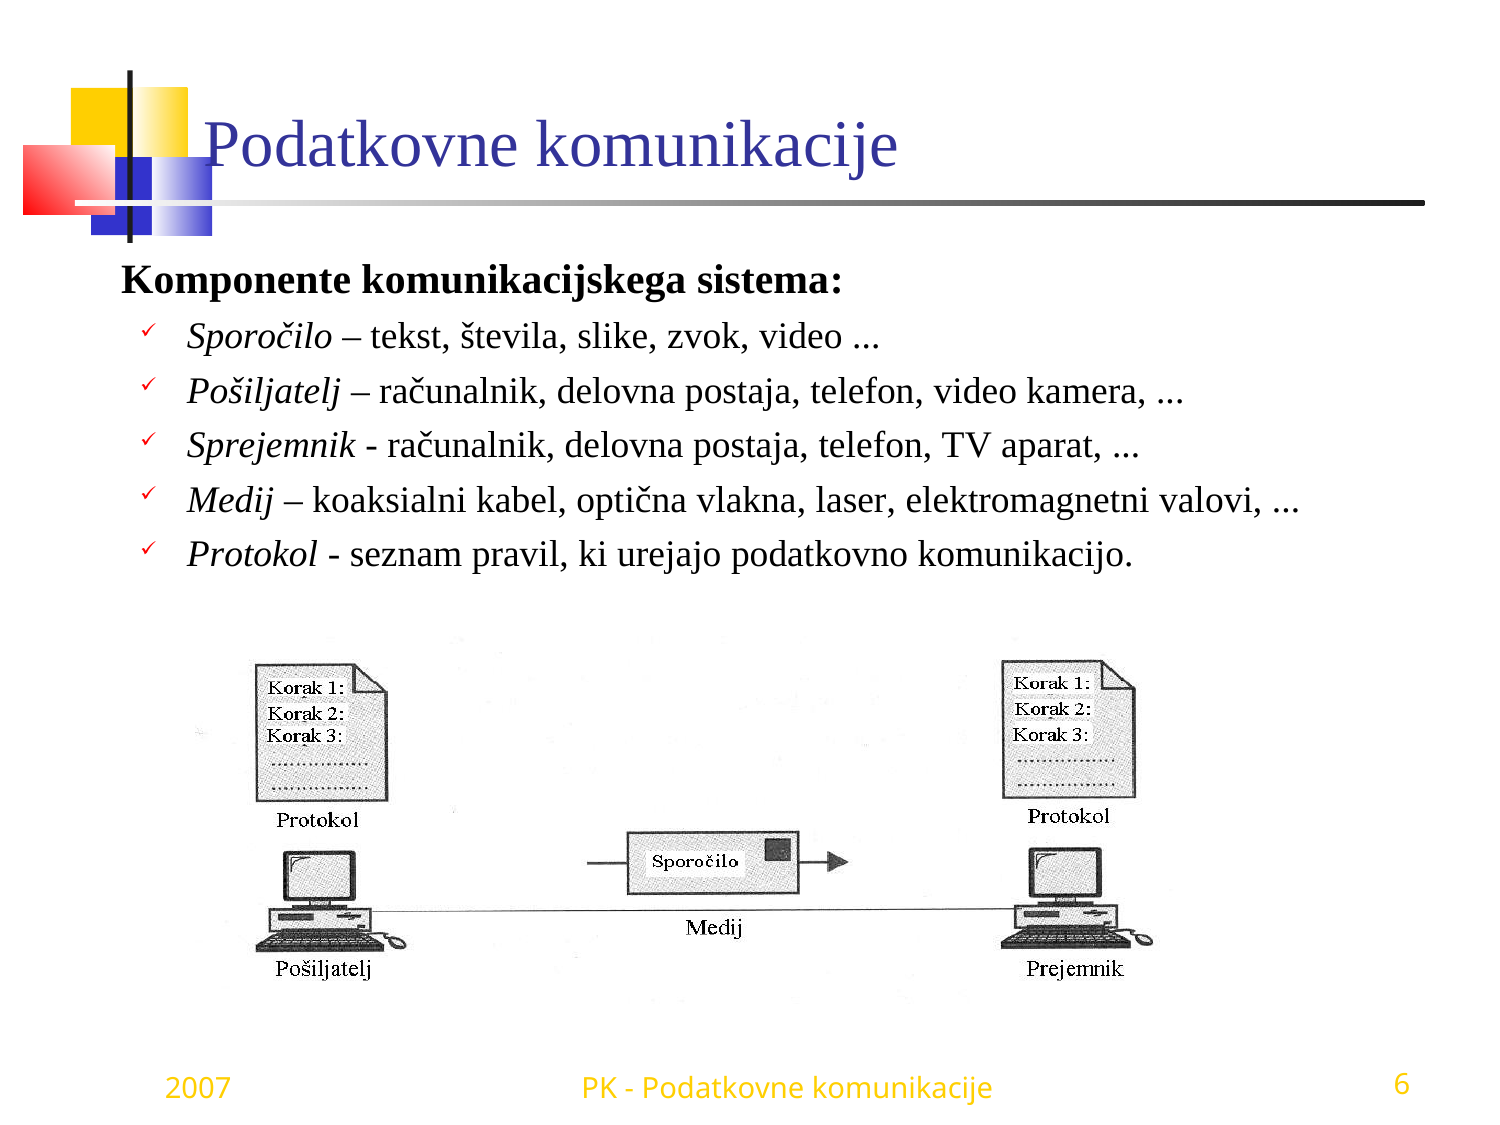

# Podatkovne komunikacije
	Komponente komunikacijskega sistema:
Sporočilo – tekst, števila, slike, zvok, video ...
Pošiljatelj – računalnik, delovna postaja, telefon, video kamera, ...
Sprejemnik - računalnik, delovna postaja, telefon, TV aparat, ...
Medij – koaksialni kabel, optična vlakna, laser, elektromagnetni valovi, ...
Protokol - seznam pravil, ki urejajo podatkovno komunikacijo.
2007
PK - Podatkovne komunikacije